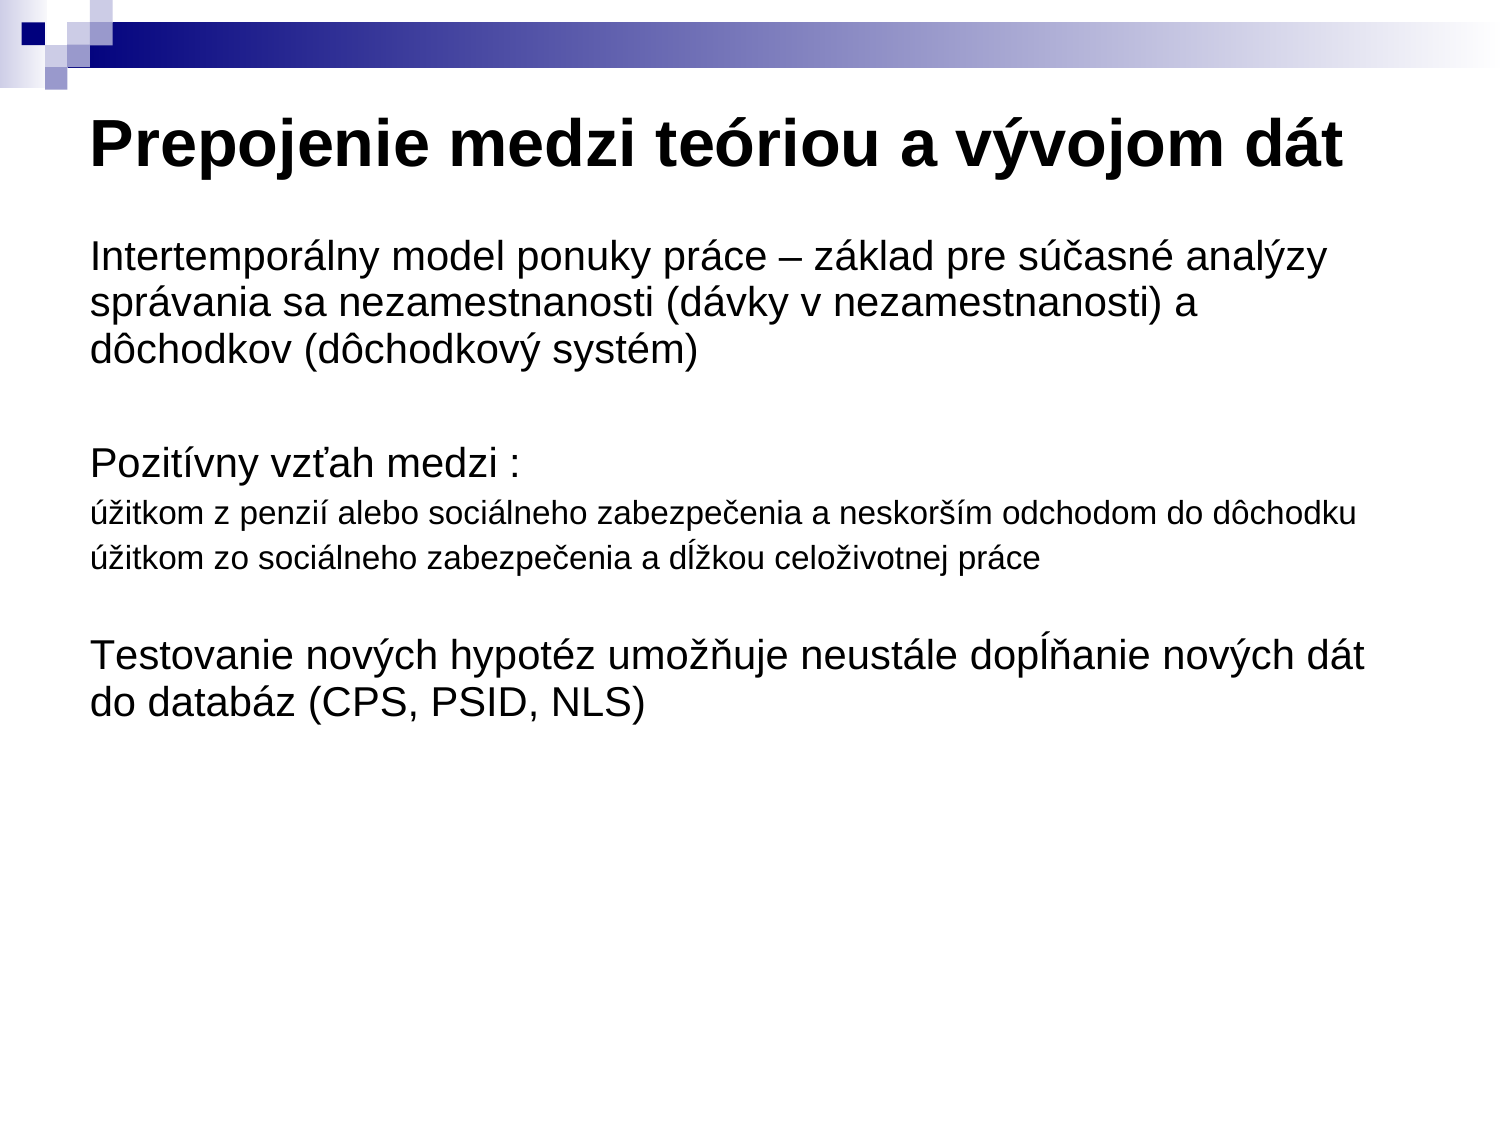

# Prepojenie medzi teóriou a vývojom dát
Intertemporálny model ponuky práce – základ pre súčasné analýzy správania sa nezamestnanosti (dávky v nezamestnanosti) a dôchodkov (dôchodkový systém)
Pozitívny vzťah medzi :
úžitkom z penzií alebo sociálneho zabezpečenia a neskorším odchodom do dôchodku
úžitkom zo sociálneho zabezpečenia a dĺžkou celoživotnej práce
Testovanie nových hypotéz umožňuje neustále dopĺňanie nových dát do databáz (CPS, PSID, NLS)